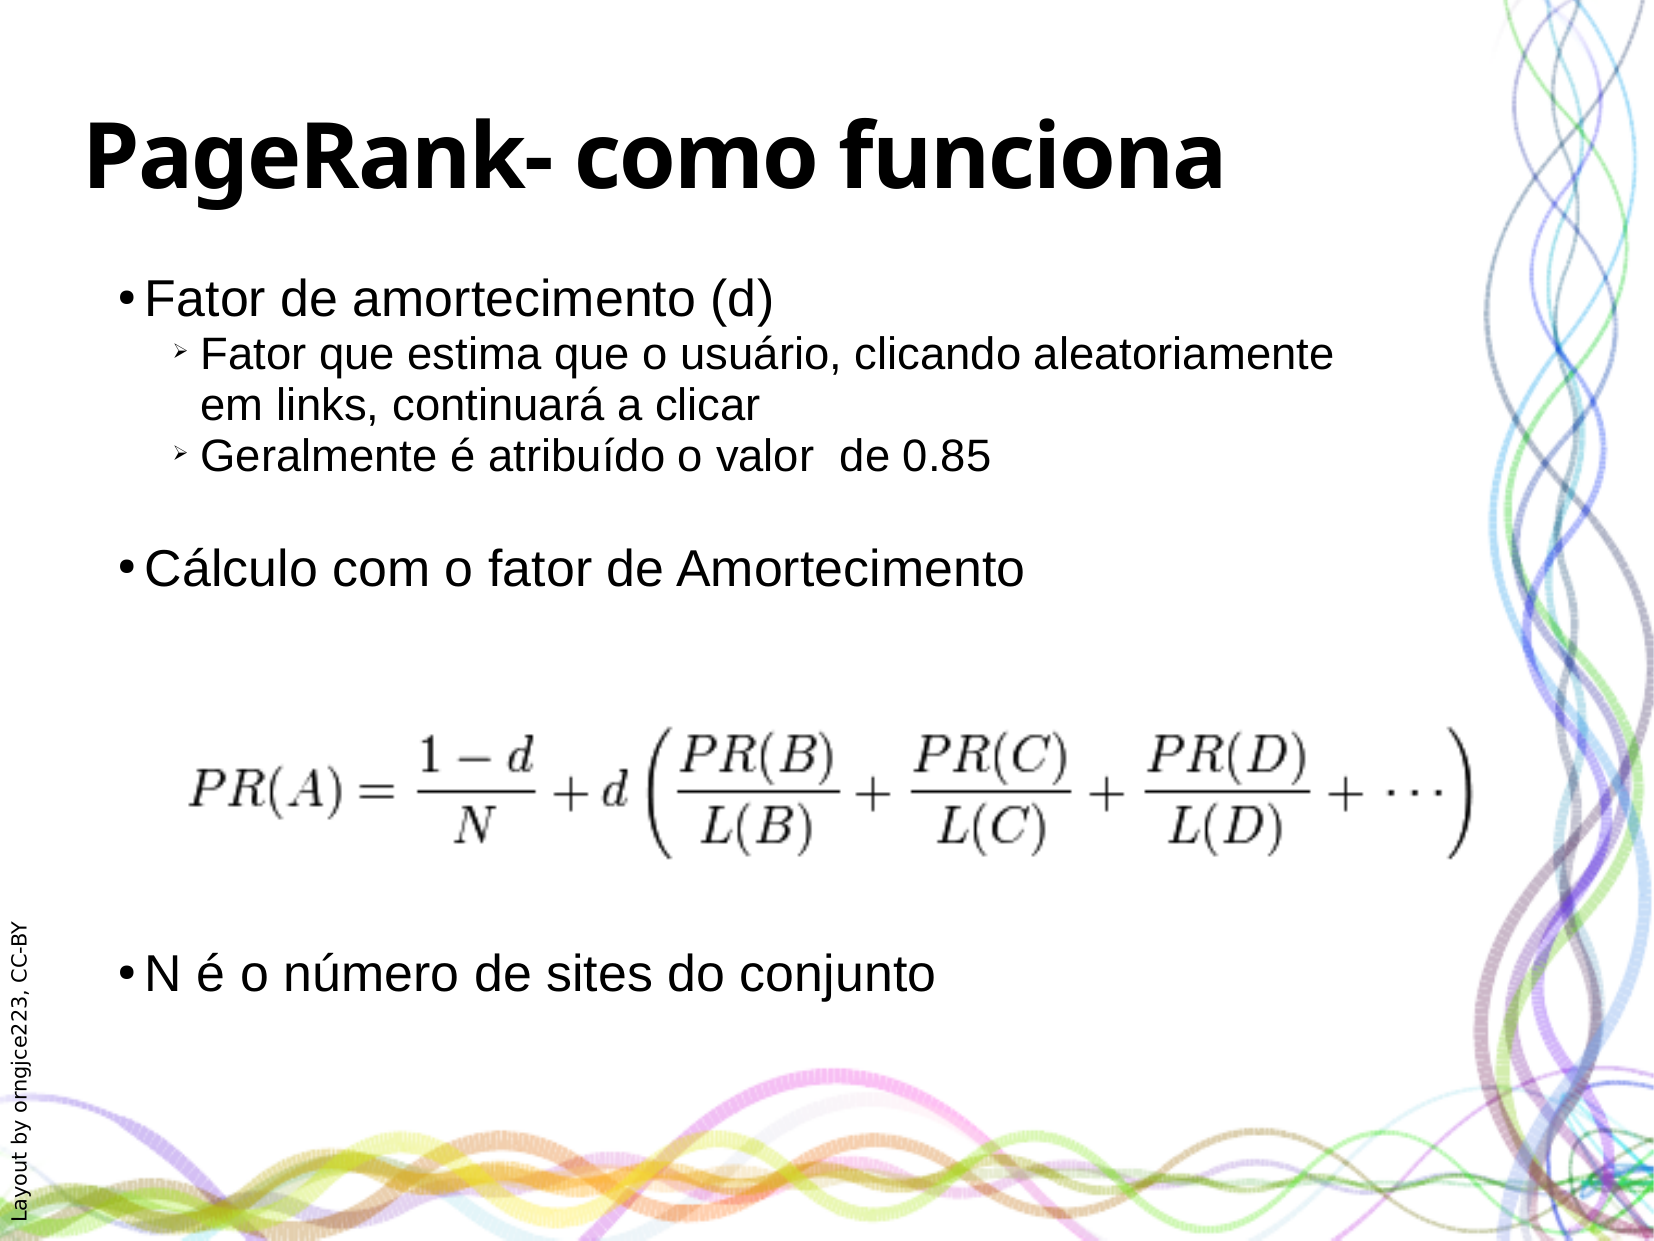

# PageRank- como funciona
Fator de amortecimento (d)
Fator que estima que o usuário, clicando aleatoriamente em links, continuará a clicar
Geralmente é atribuído o valor de 0.85
Cálculo com o fator de Amortecimento
N é o número de sites do conjunto